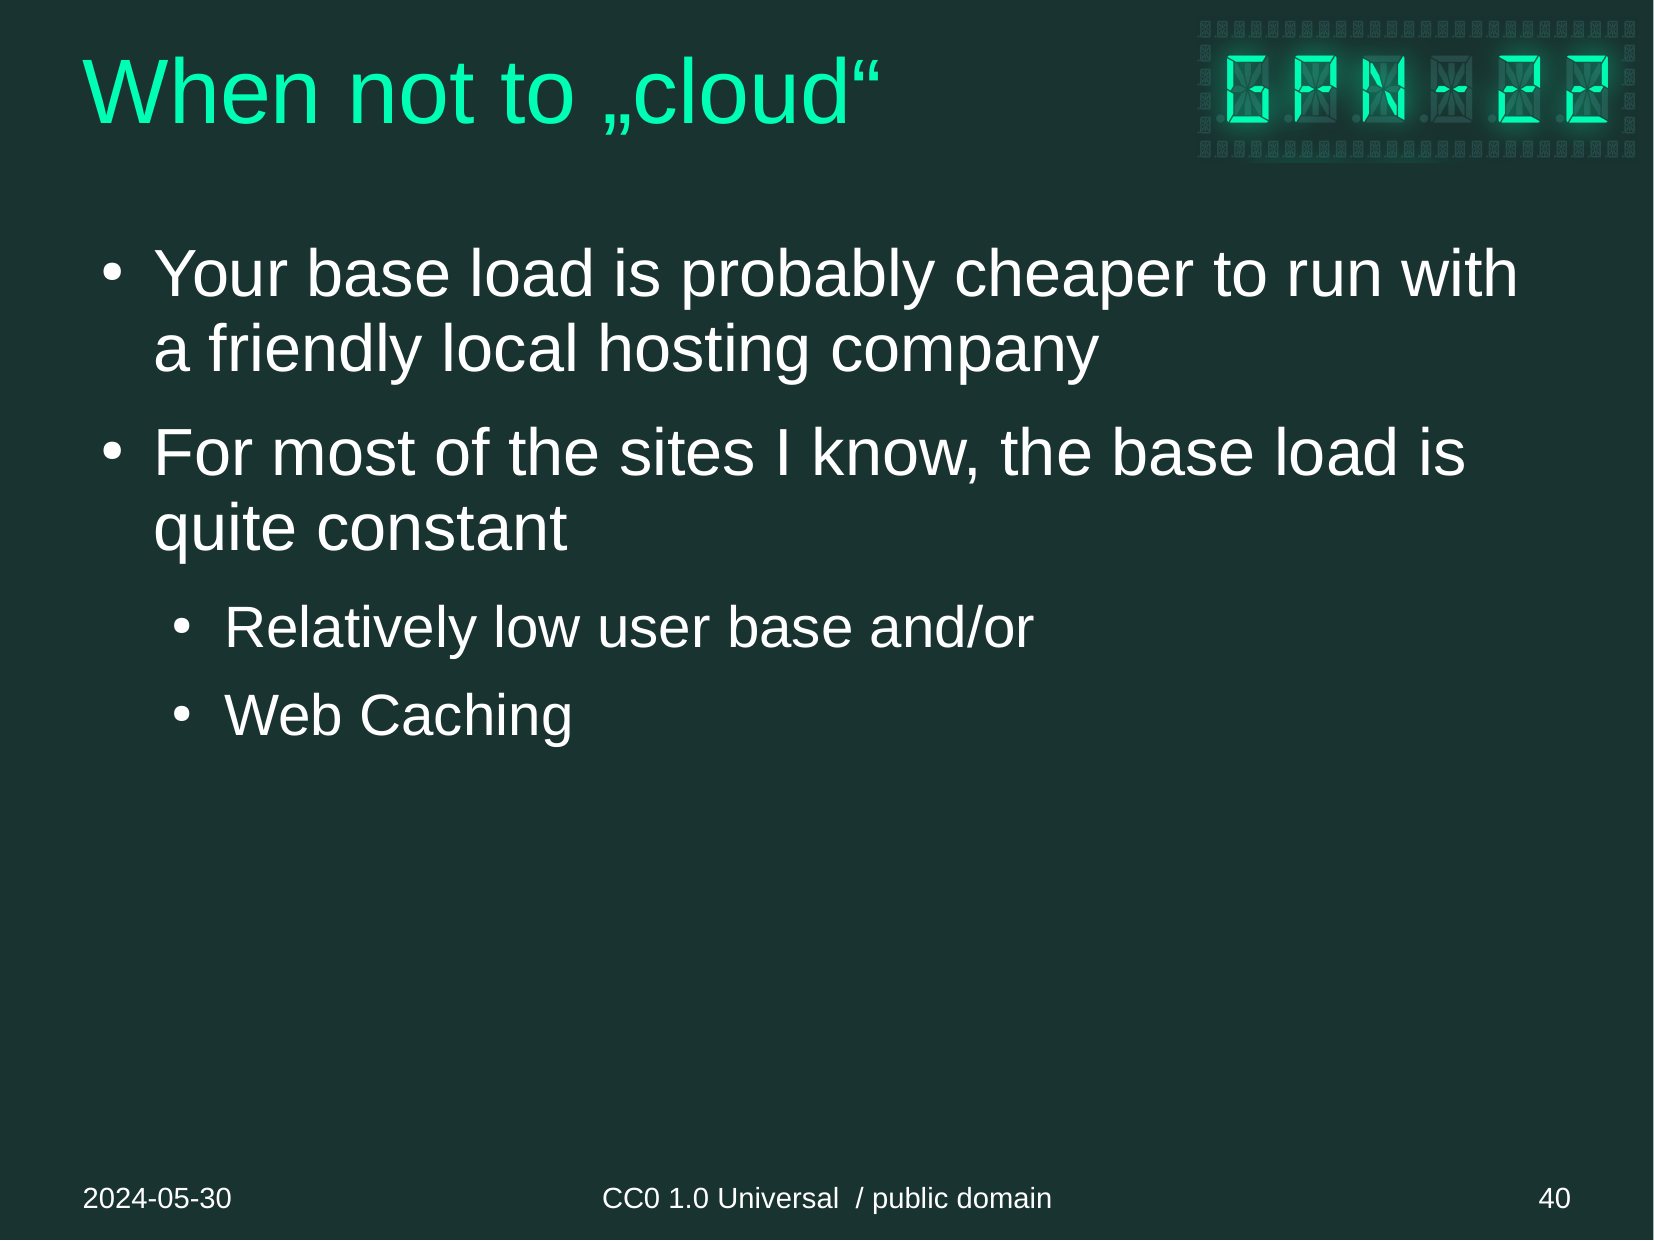

# When not to „cloud“
Your base load is probably cheaper to run with a friendly local hosting company
For most of the sites I know, the base load is quite constant
Relatively low user base and/or
Web Caching